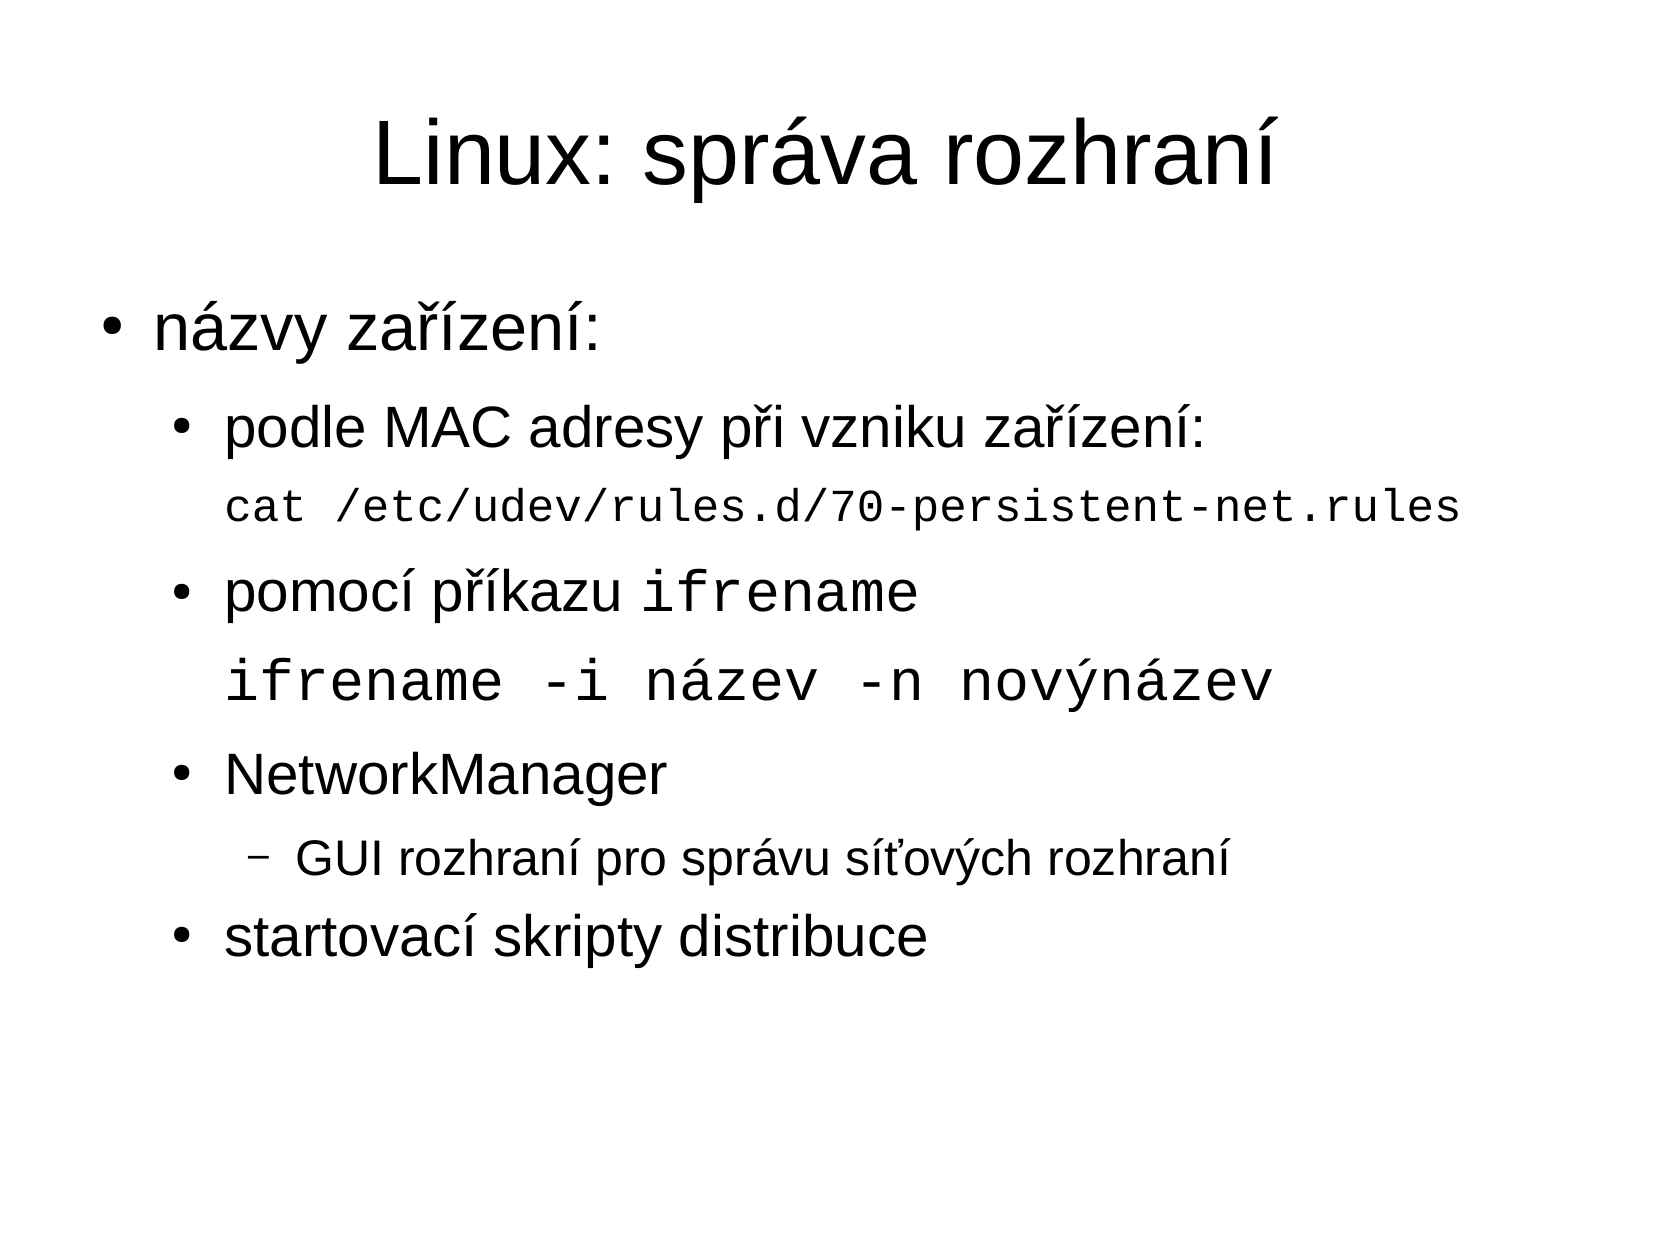

# Linux: správa rozhraní
názvy zařízení:
podle MAC adresy při vzniku zařízení:
cat /etc/udev/rules.d/70-persistent-net.rules
pomocí příkazu ifrename
ifrename -i název -n novýnázev
NetworkManager
GUI rozhraní pro správu síťových rozhraní
startovací skripty distribuce